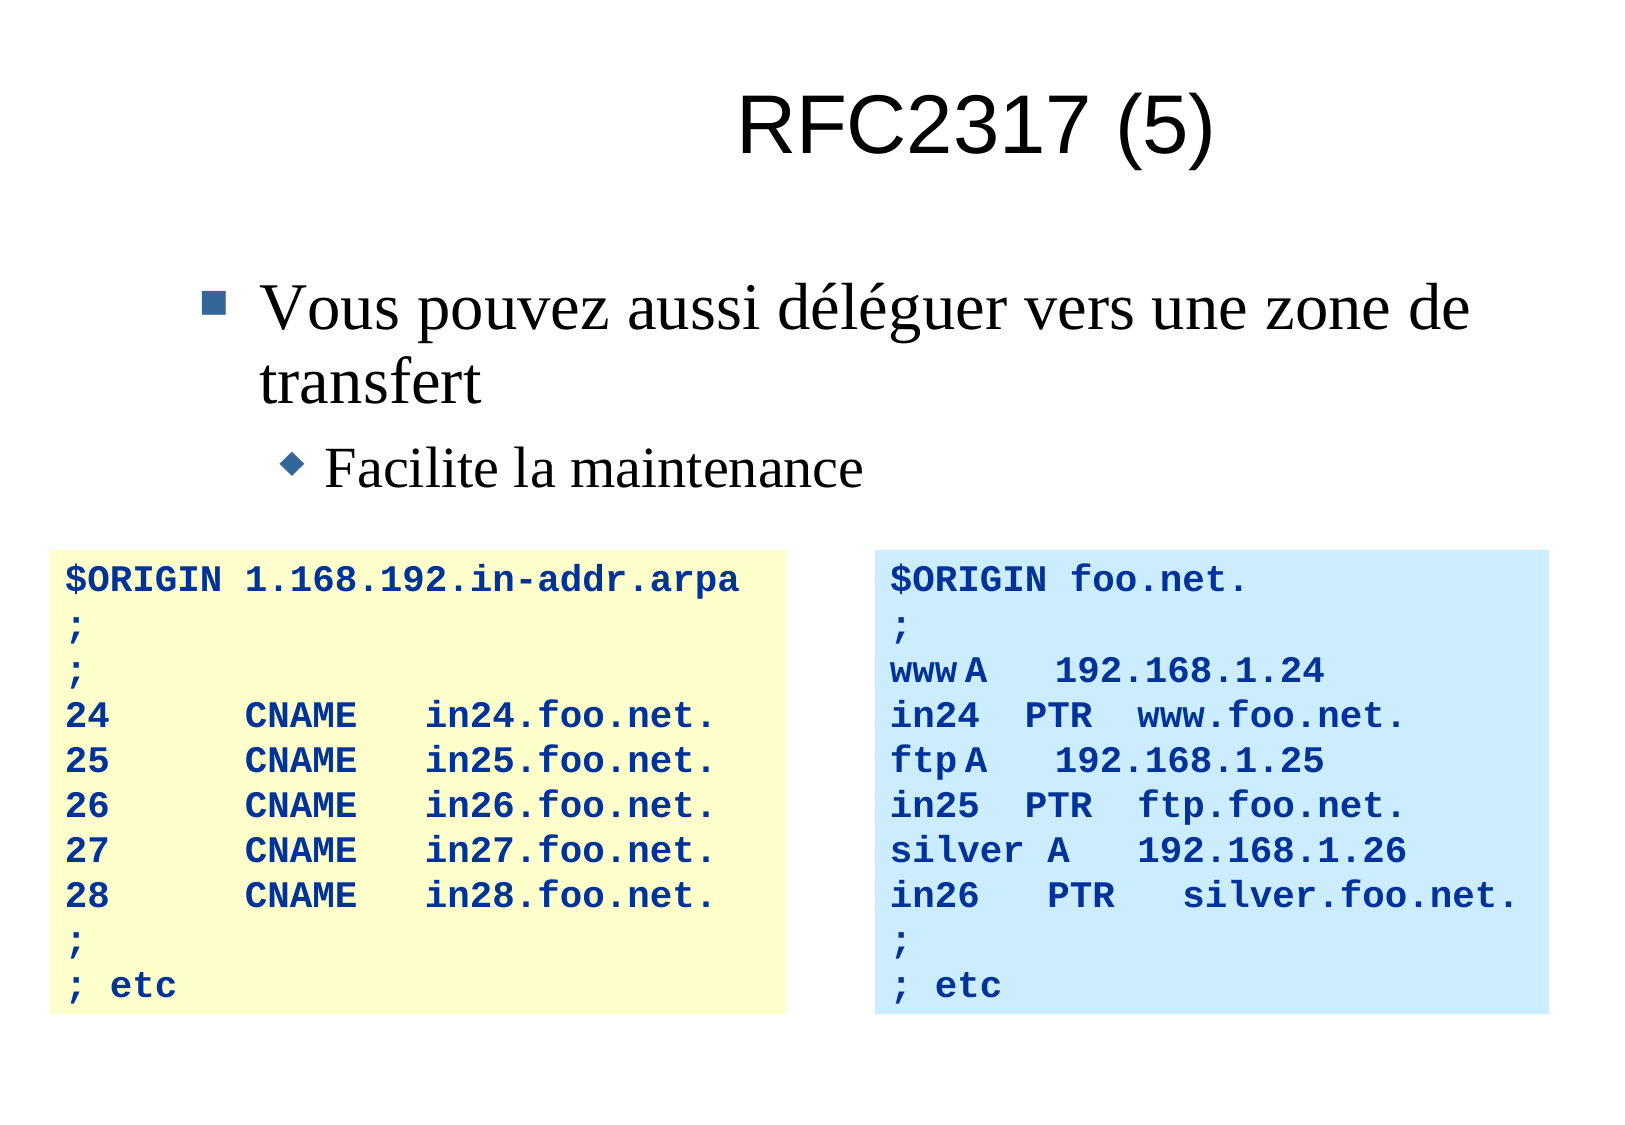

RFC2317 (5)
Vous pouvez aussi déléguer vers une zone de transfert
Facilite la maintenance
$ORIGIN 1.168.192.in-addr.arpa
;
;
24 CNAME in24.foo.net.
25 CNAME in25.foo.net.
26 CNAME in26.foo.net.
27 CNAME in27.foo.net.
28 CNAME in28.foo.net.
;
; etc
$ORIGIN foo.net.
;
www	A 192.168.1.24
in24 PTR www.foo.net.
ftp	A 192.168.1.25
in25 PTR ftp.foo.net.
silver A 192.168.1.26
in26 PTR silver.foo.net.
;
; etc